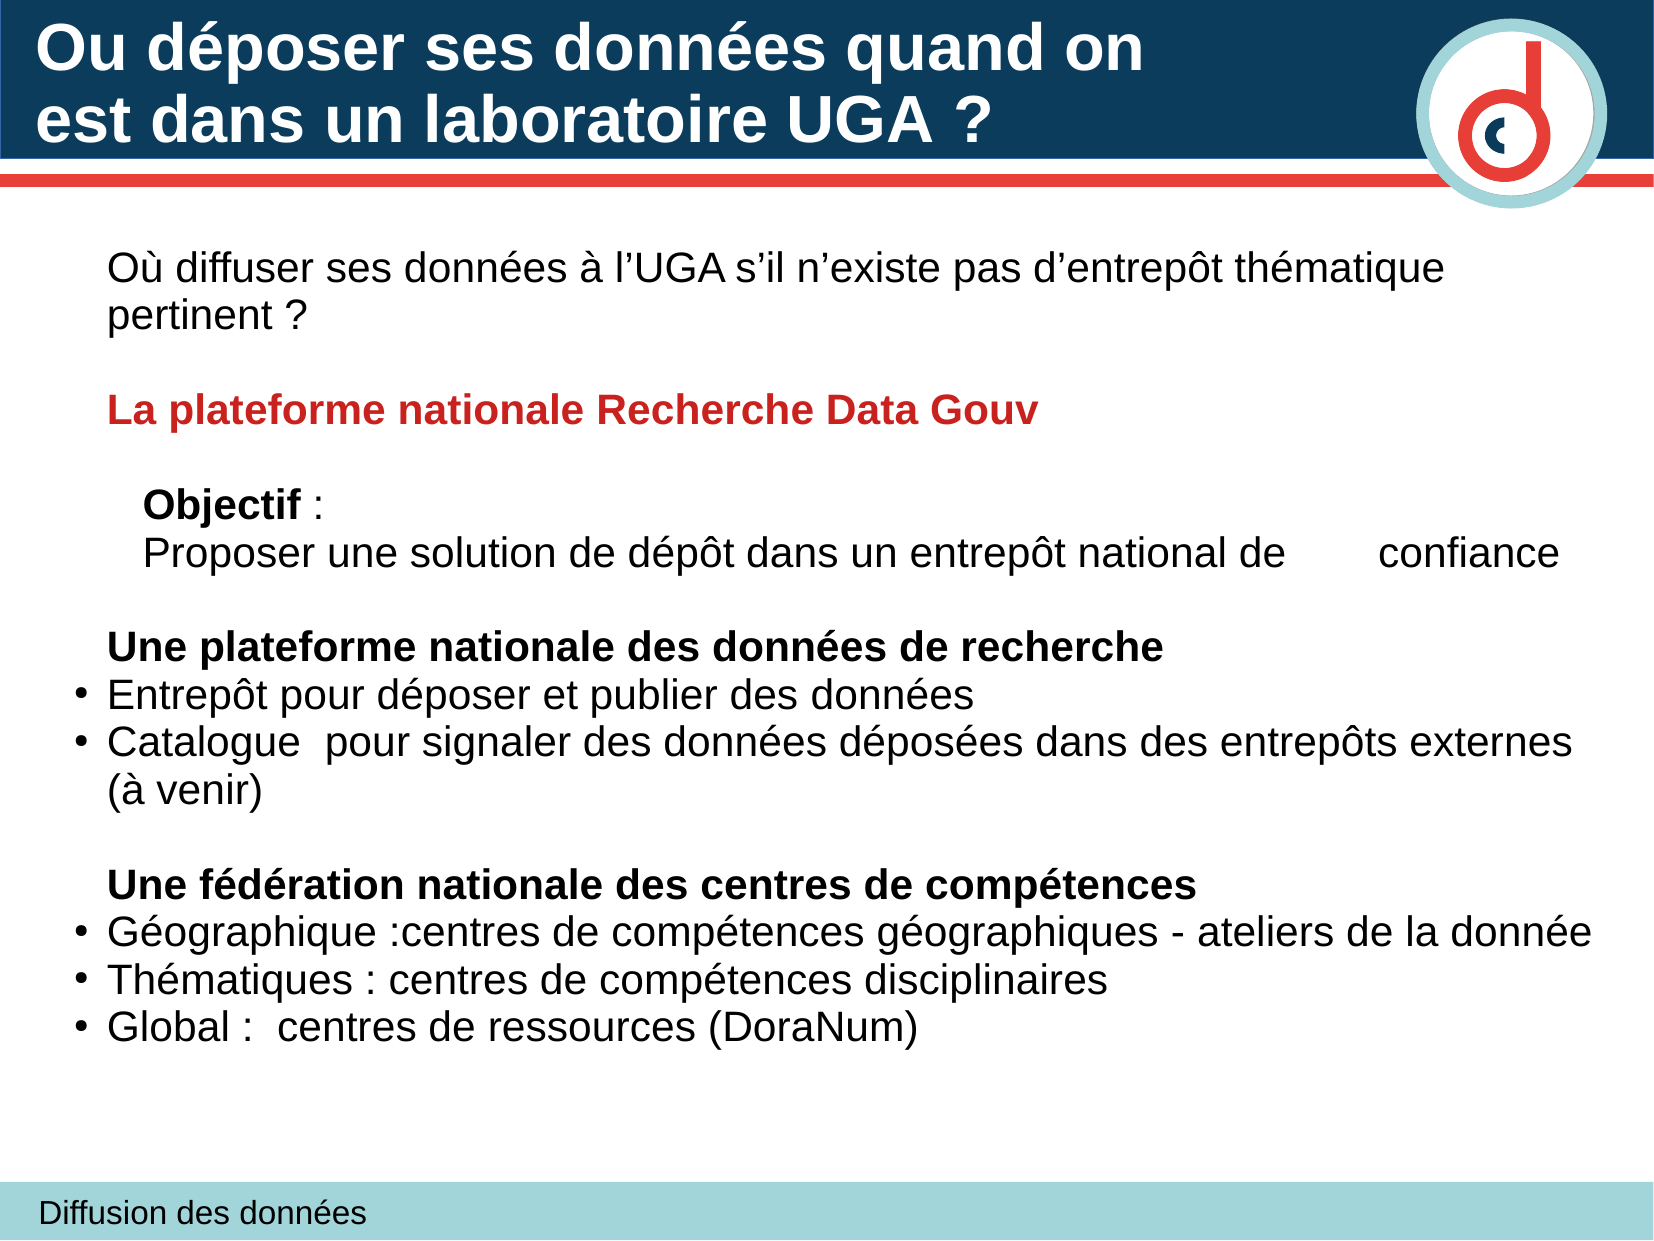

# Ou déposer ses données quand on est dans un laboratoire UGA ?
Où diffuser ses données à l’UGA s’il n’existe pas d’entrepôt thématique pertinent ?
La plateforme nationale Recherche Data Gouv
	Objectif :
	Proposer une solution de dépôt dans un entrepôt national de 			confiance
Une plateforme nationale des données de recherche
Entrepôt pour déposer et publier des données
Catalogue pour signaler des données déposées dans des entrepôts externes (à venir)
Une fédération nationale des centres de compétences
Géographique :centres de compétences géographiques - ateliers de la donnée
Thématiques : centres de compétences disciplinaires
Global : centres de ressources (DoraNum)
Diffusion des données